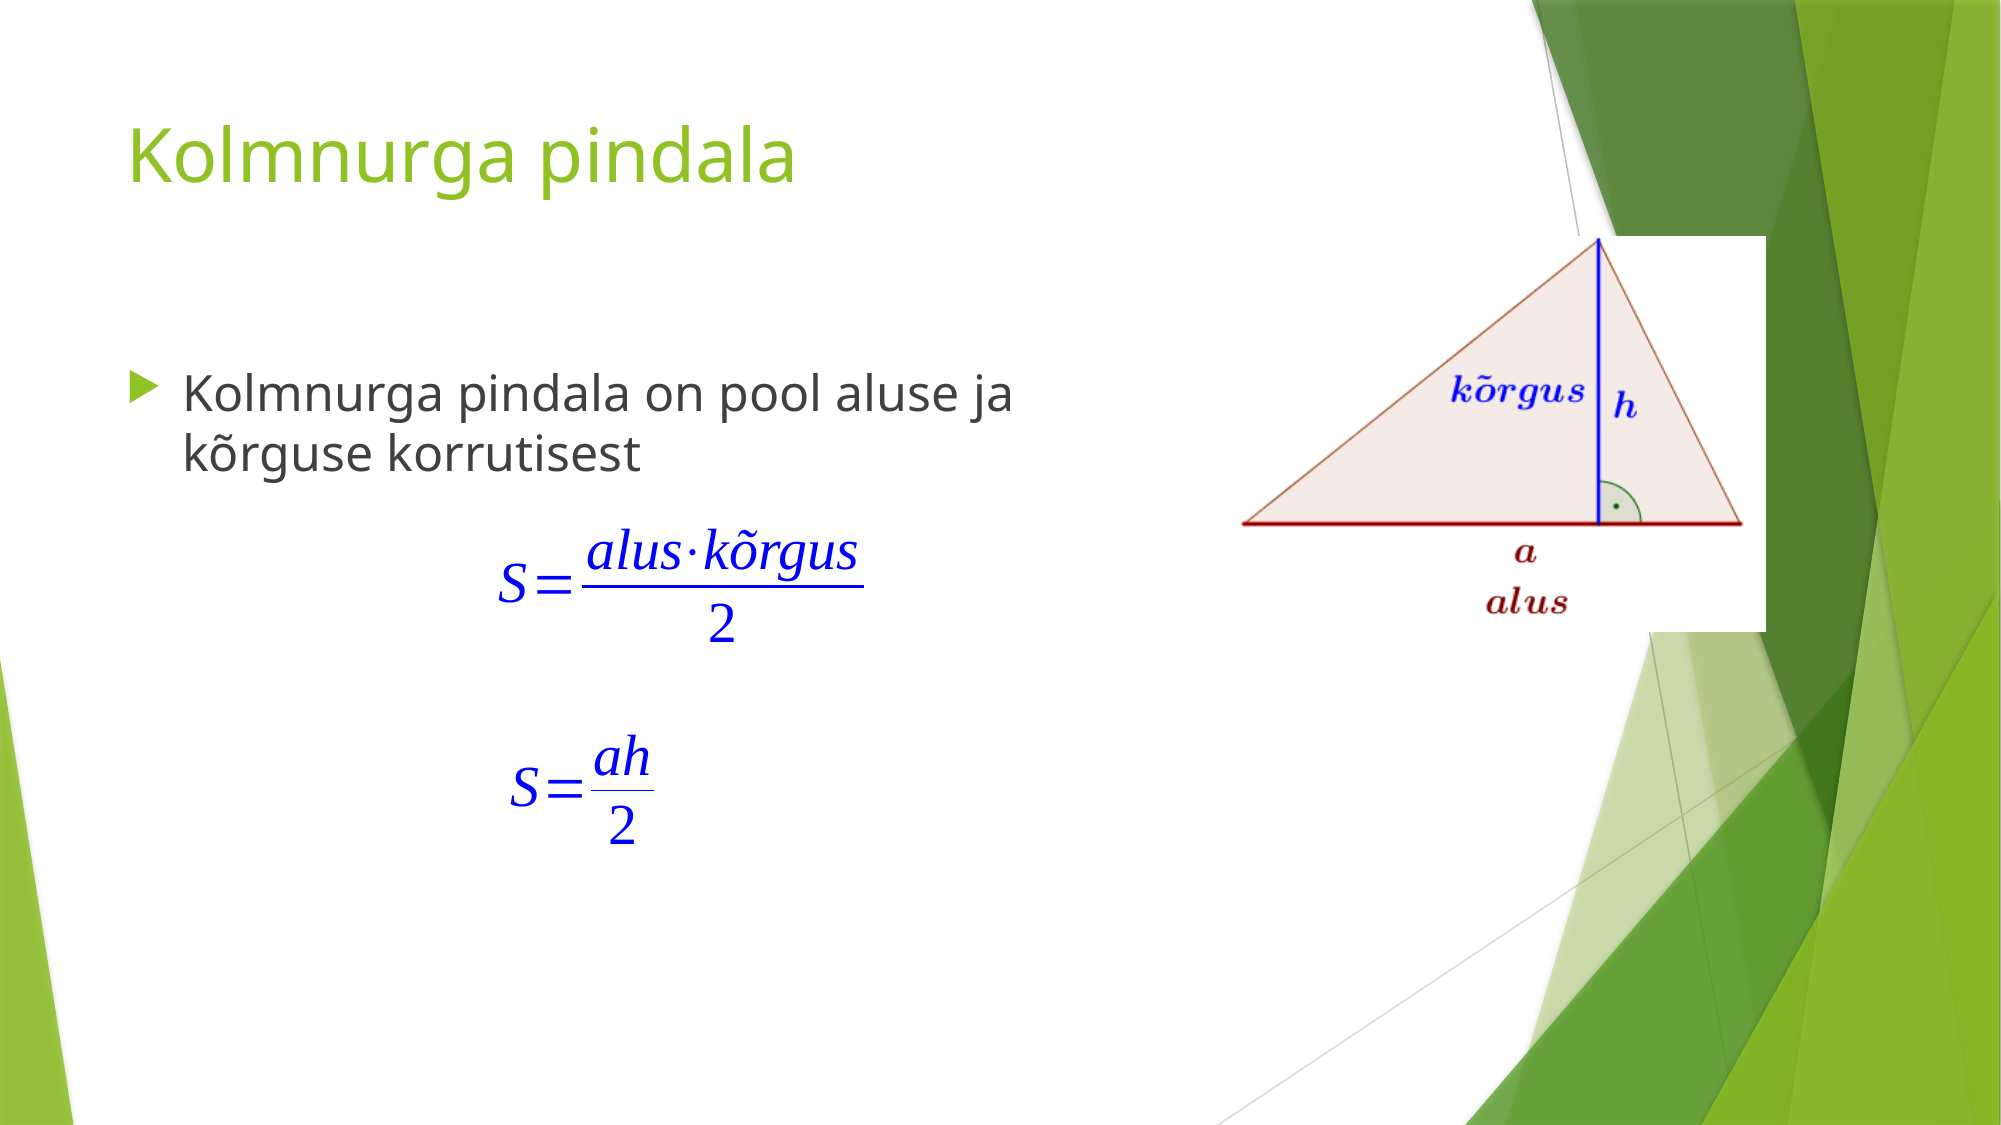

# Kolmnurga pindala
Kolmnurga pindala on pool aluse ja kõrguse korrutisest